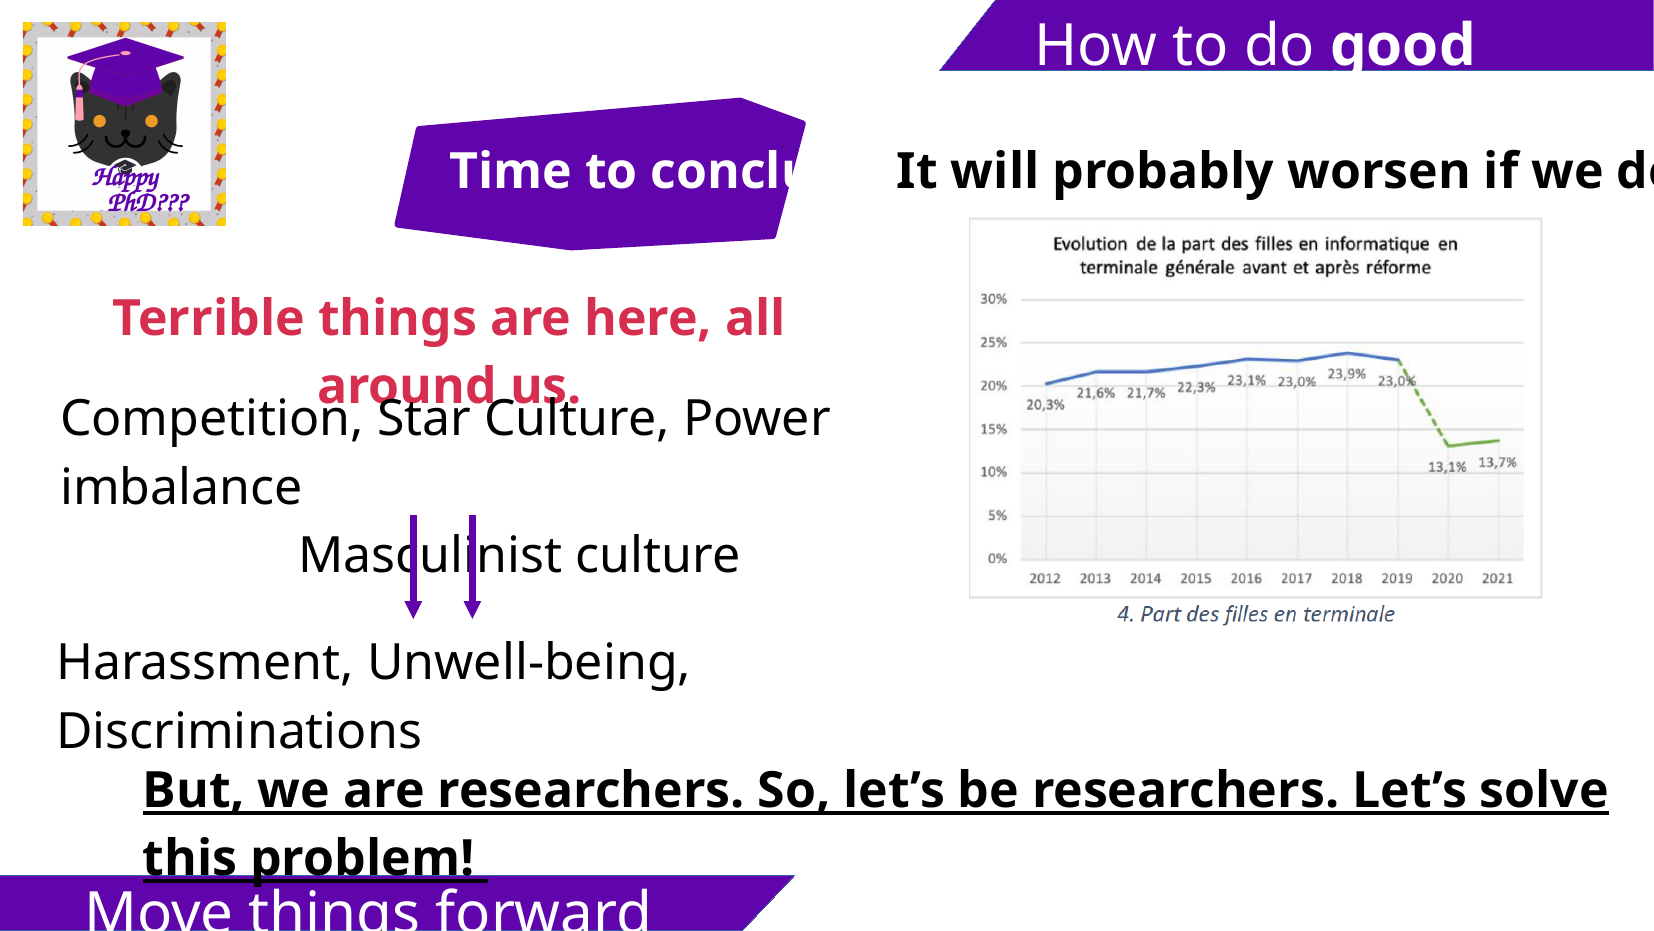

Time to conclude
It will probably worsen if we don’t act
Terrible things are here, all around us.
Competition, Star Culture, Power imbalance
		 Masculinist culture
Harassment, Unwell-being, Discriminations
But, we are researchers. So, let’s be researchers. Let’s solve this problem!
Move things forward